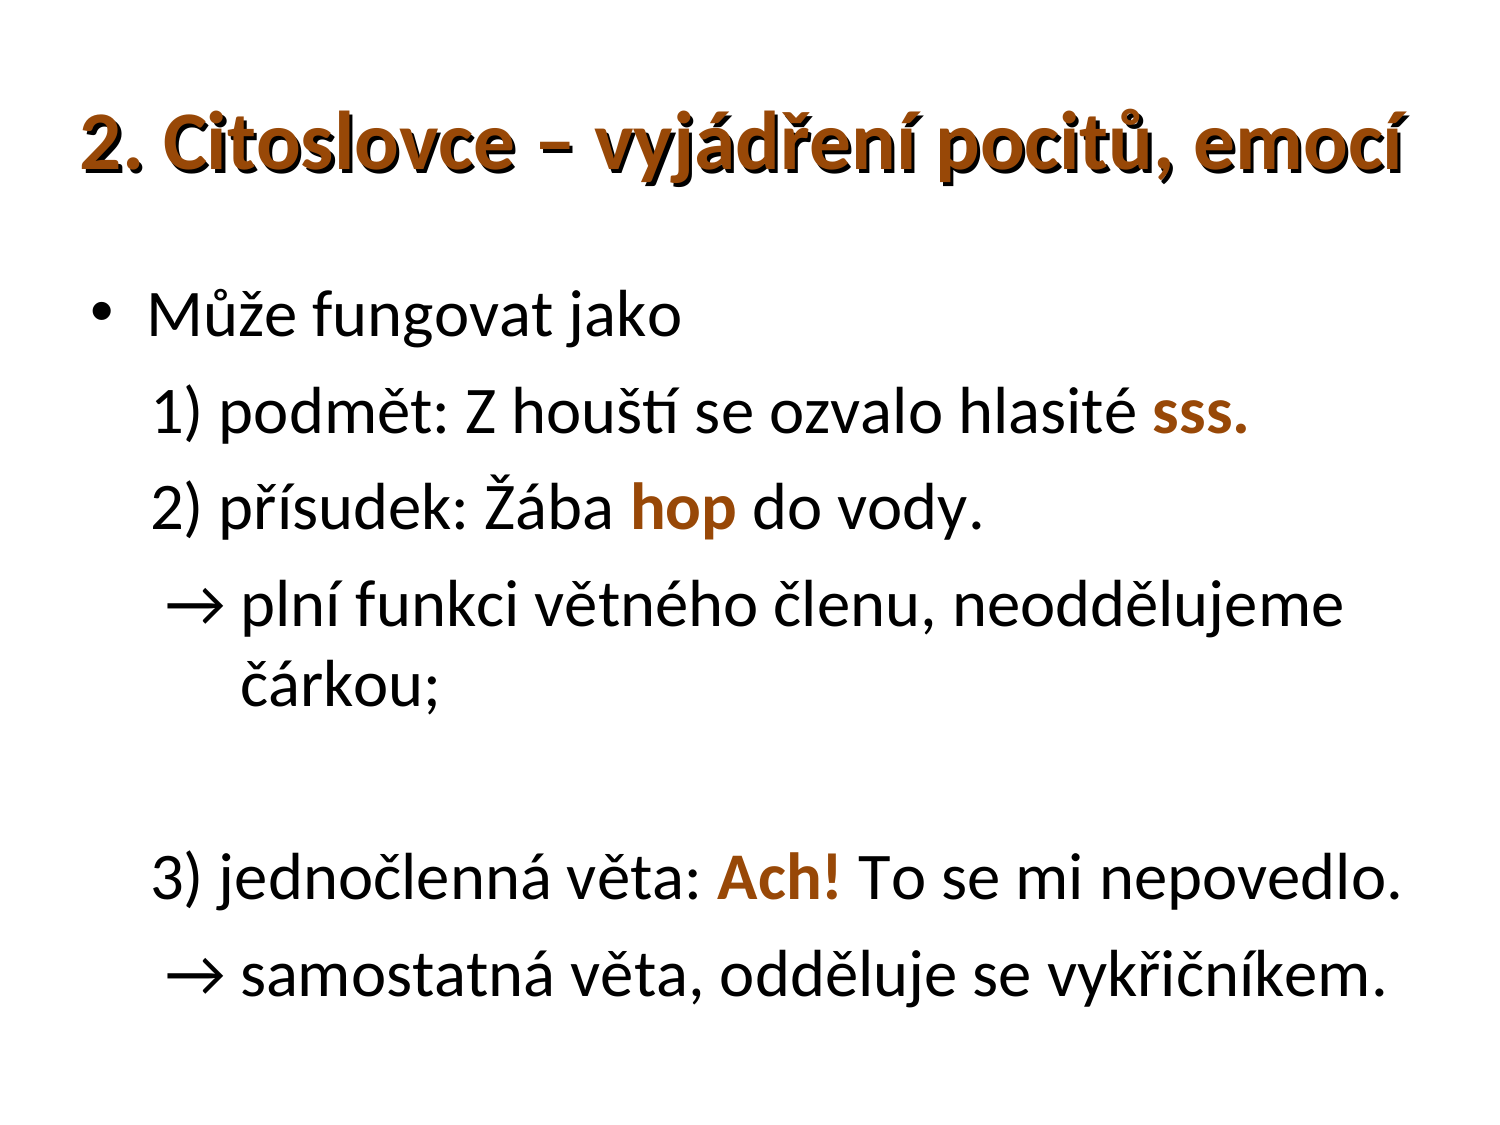

# 2. Citoslovce – vyjádření pocitů, emocí
Může fungovat jako
 1) podmět: Z houští se ozvalo hlasité sss.
 2) přísudek: Žába hop do vody.
 → plní funkci větného členu, neoddělujeme 	čárkou;
 3) jednočlenná věta: Ach! To se mi nepovedlo.
 →	samostatná věta, odděluje se vykřičníkem.